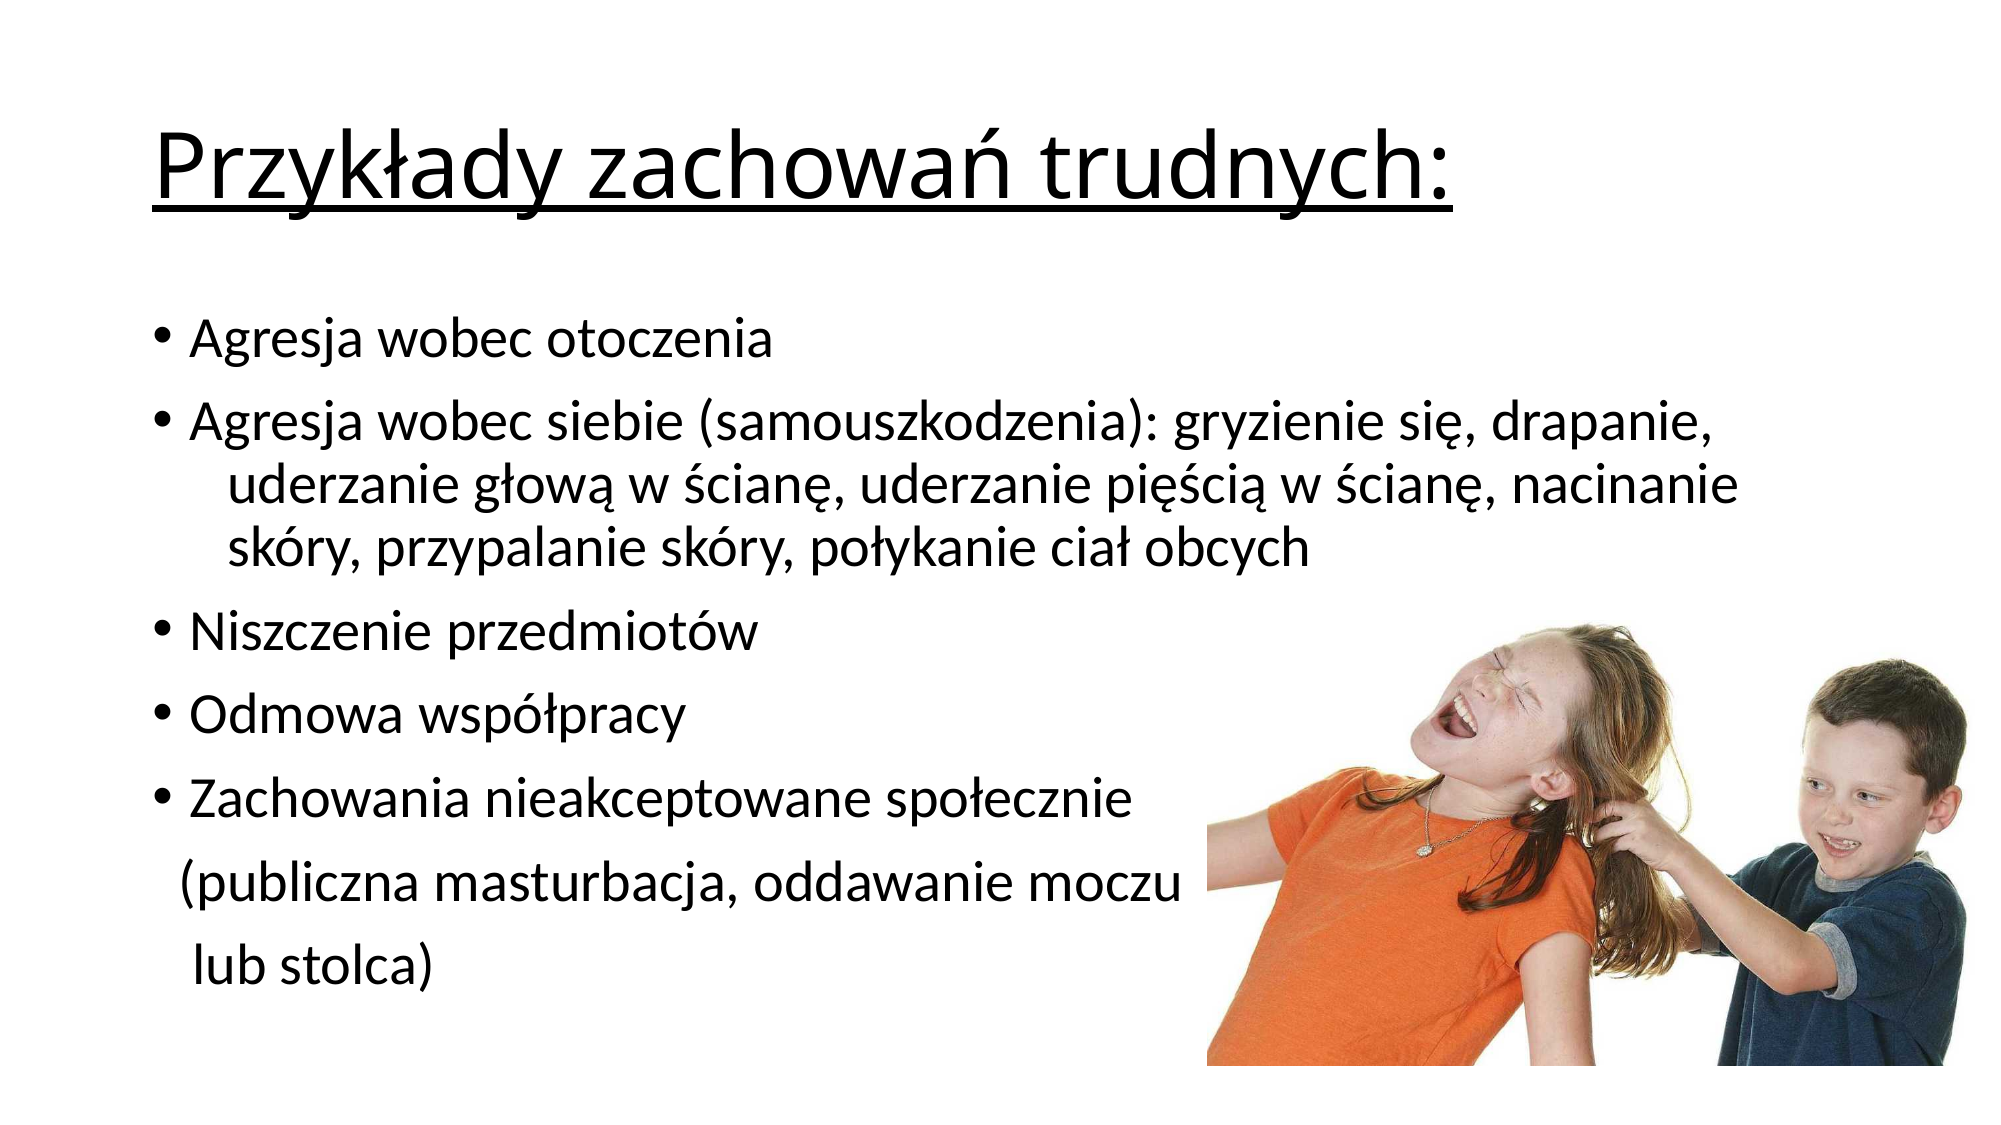

# Przykłady zachowań trudnych:
Agresja wobec otoczenia
Agresja wobec siebie (samouszkodzenia): gryzienie się, drapanie, uderzanie głową w ścianę, uderzanie pięścią w ścianę, nacinanie skóry, przypalanie skóry, połykanie ciał obcych
Niszczenie przedmiotów
Odmowa współpracy
Zachowania nieakceptowane społecznie
 (publiczna masturbacja, oddawanie moczu
 lub stolca)